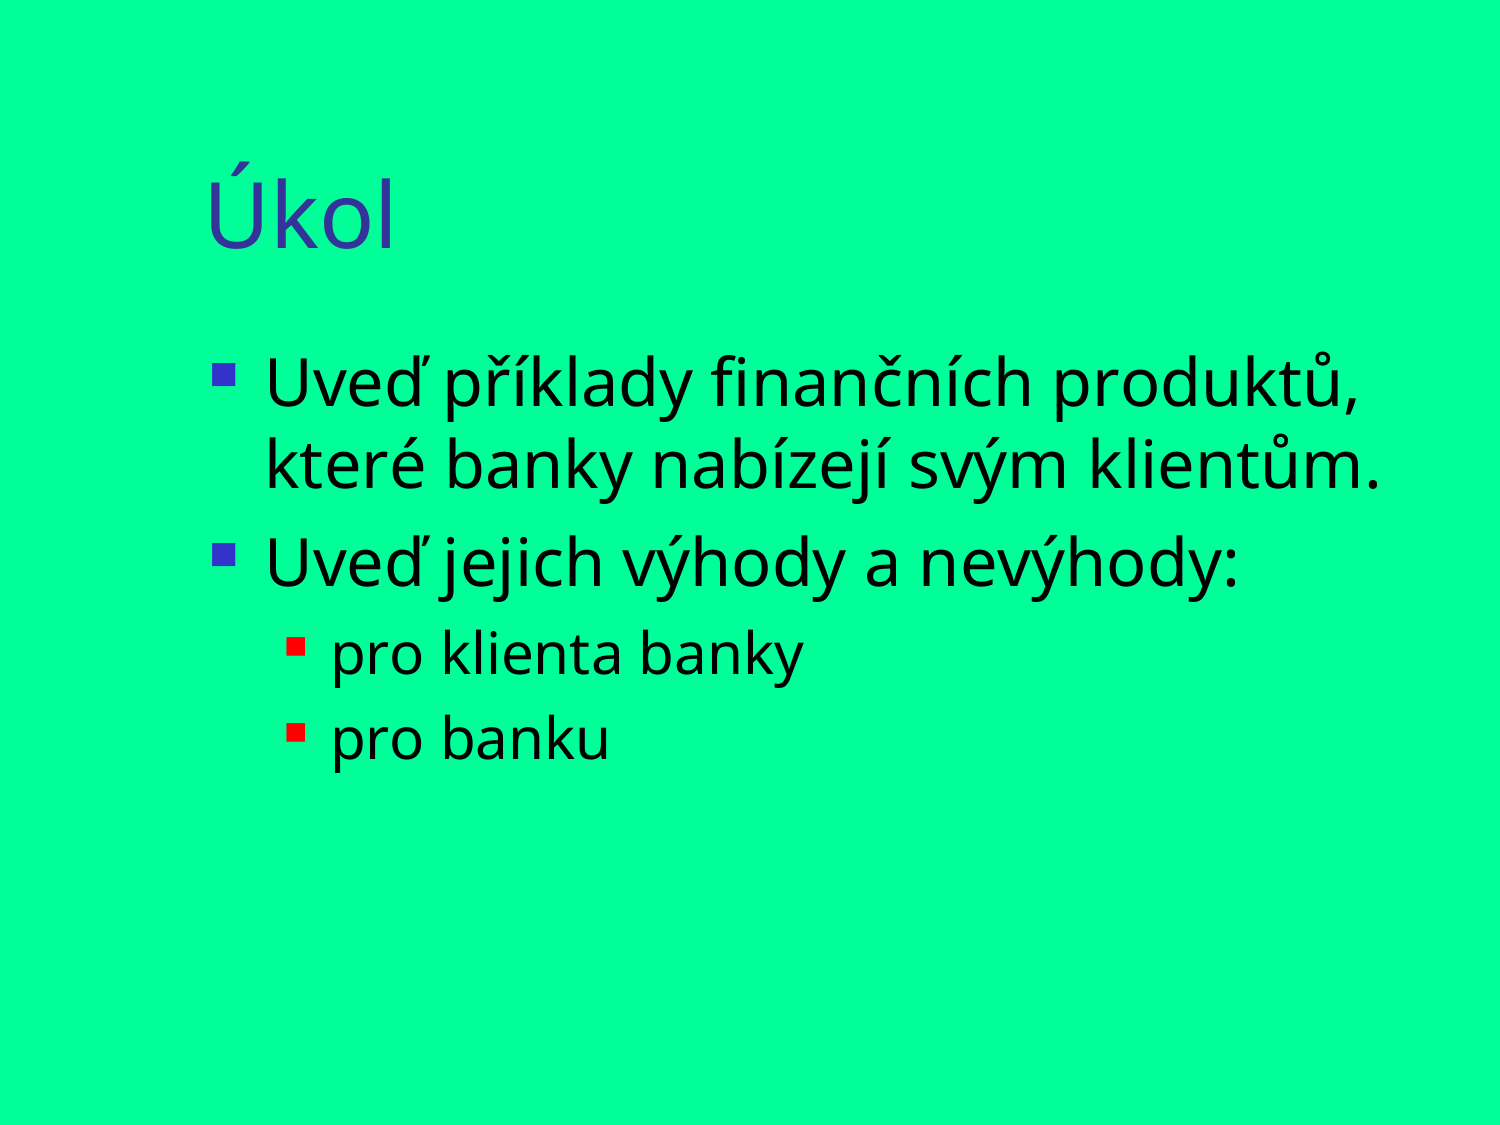

# Úkol
Uveď příklady finančních produktů, které banky nabízejí svým klientům.
Uveď jejich výhody a nevýhody:
pro klienta banky
pro banku